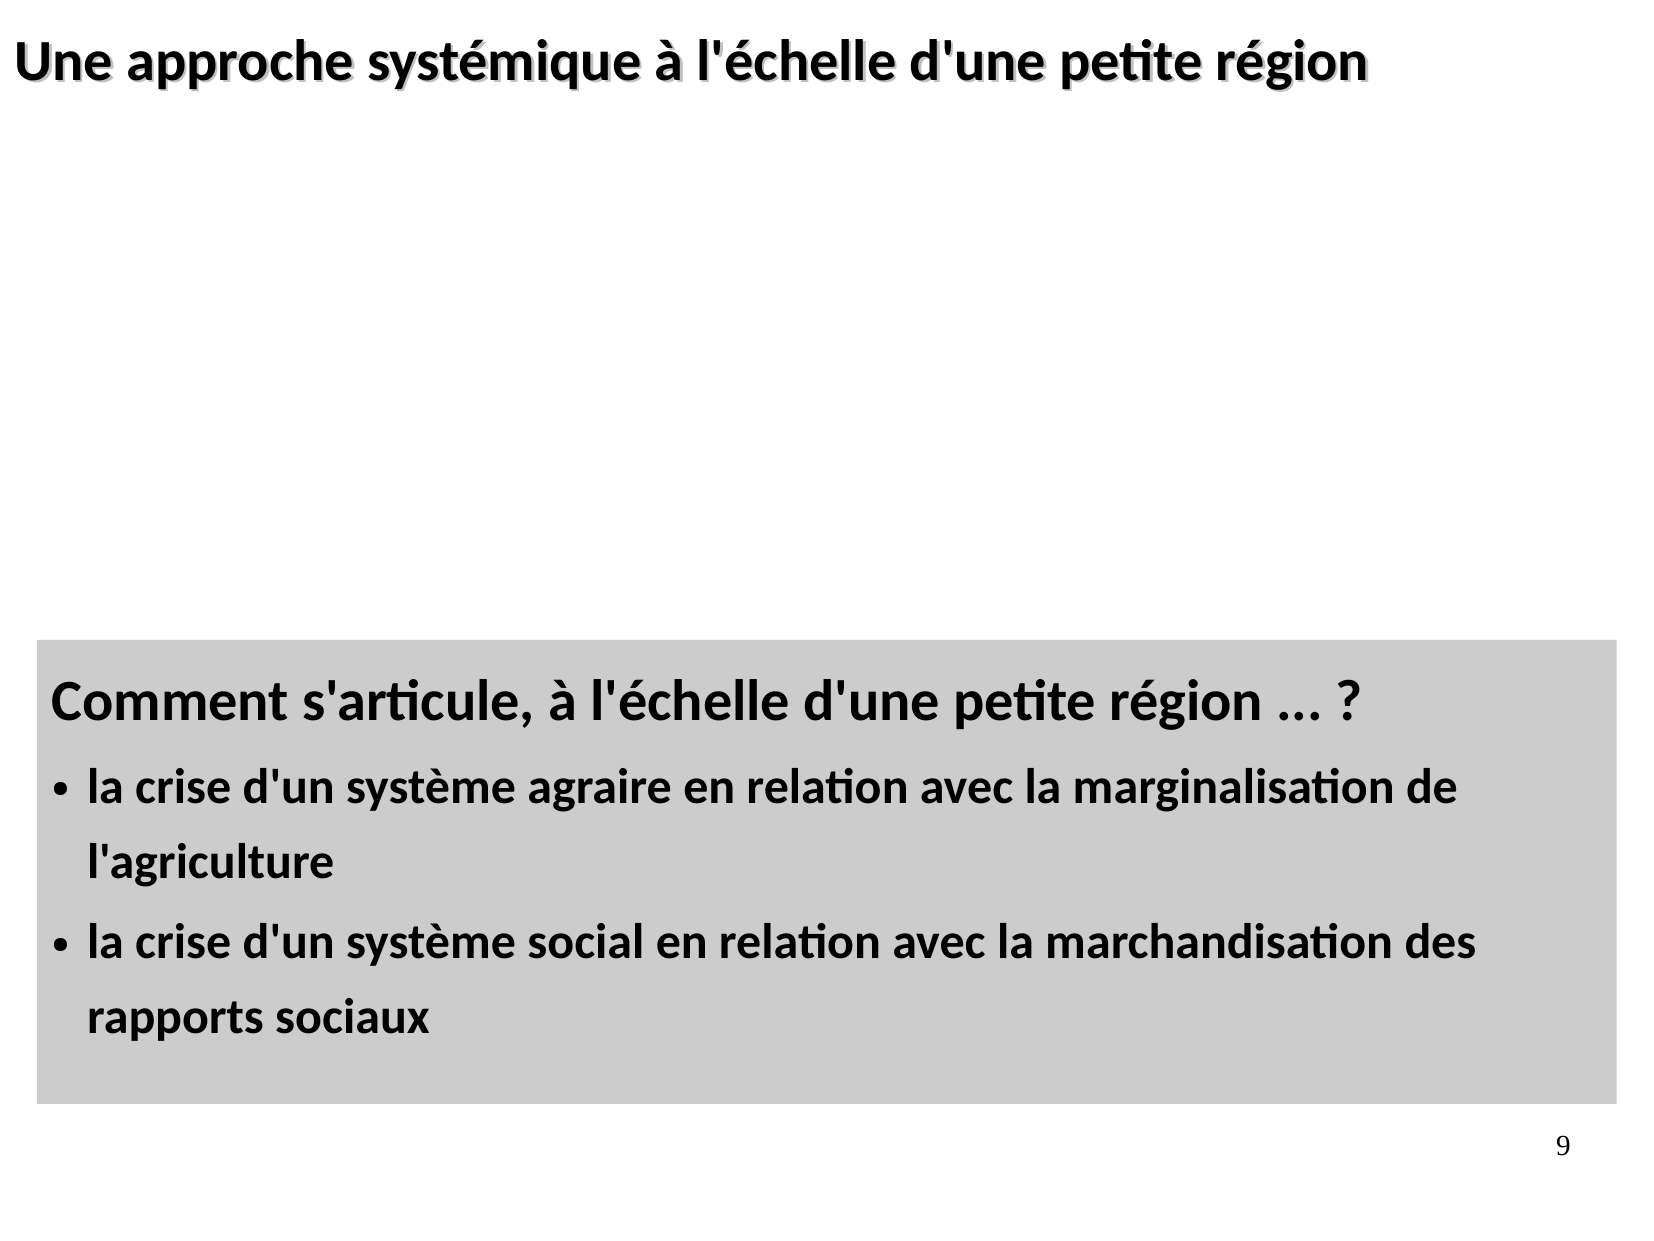

Une approche systémique à l'échelle d'une petite région
Comment s'articule, à l'échelle d'une petite région ... ?
la crise d'un système agraire en relation avec la marginalisation de l'agriculture
la crise d'un système social en relation avec la marchandisation des rapports sociaux
9